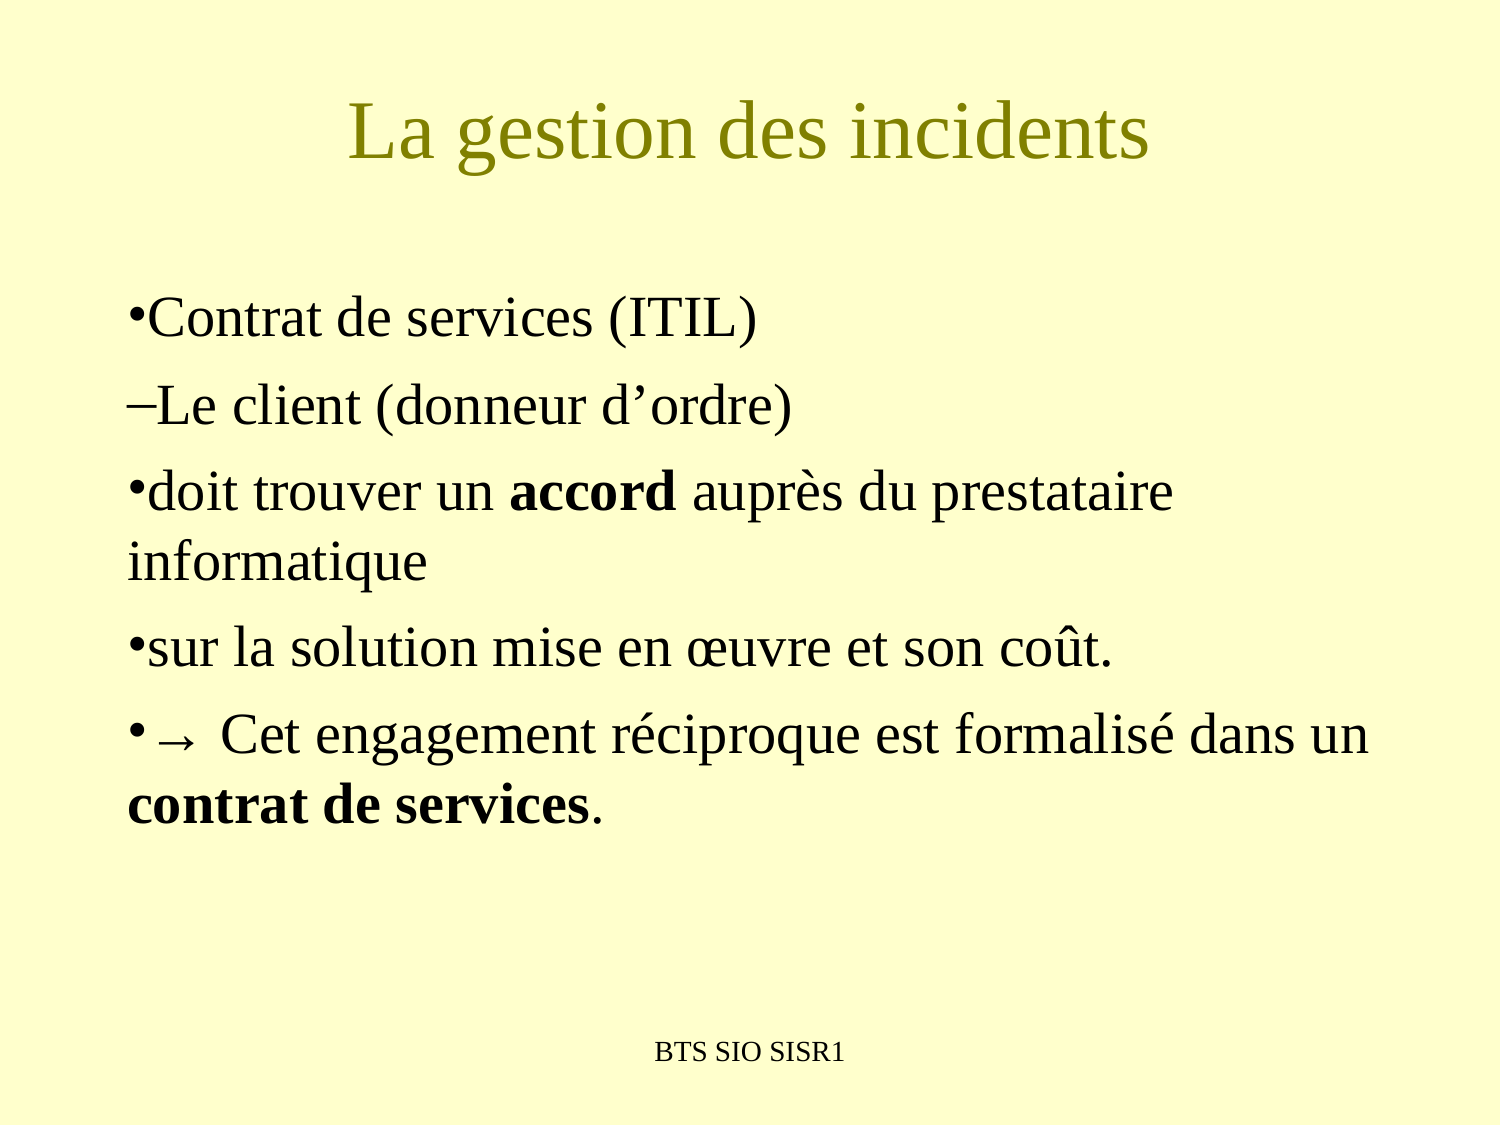

# Contrat de services (ITIL)
Le client (donneur d’ordre)
doit trouver un accord auprès du prestataire informatique
sur la solution mise en œuvre et son coût.
→ Cet engagement réciproque est formalisé dans un contrat de services.
BTS SIO SISR1